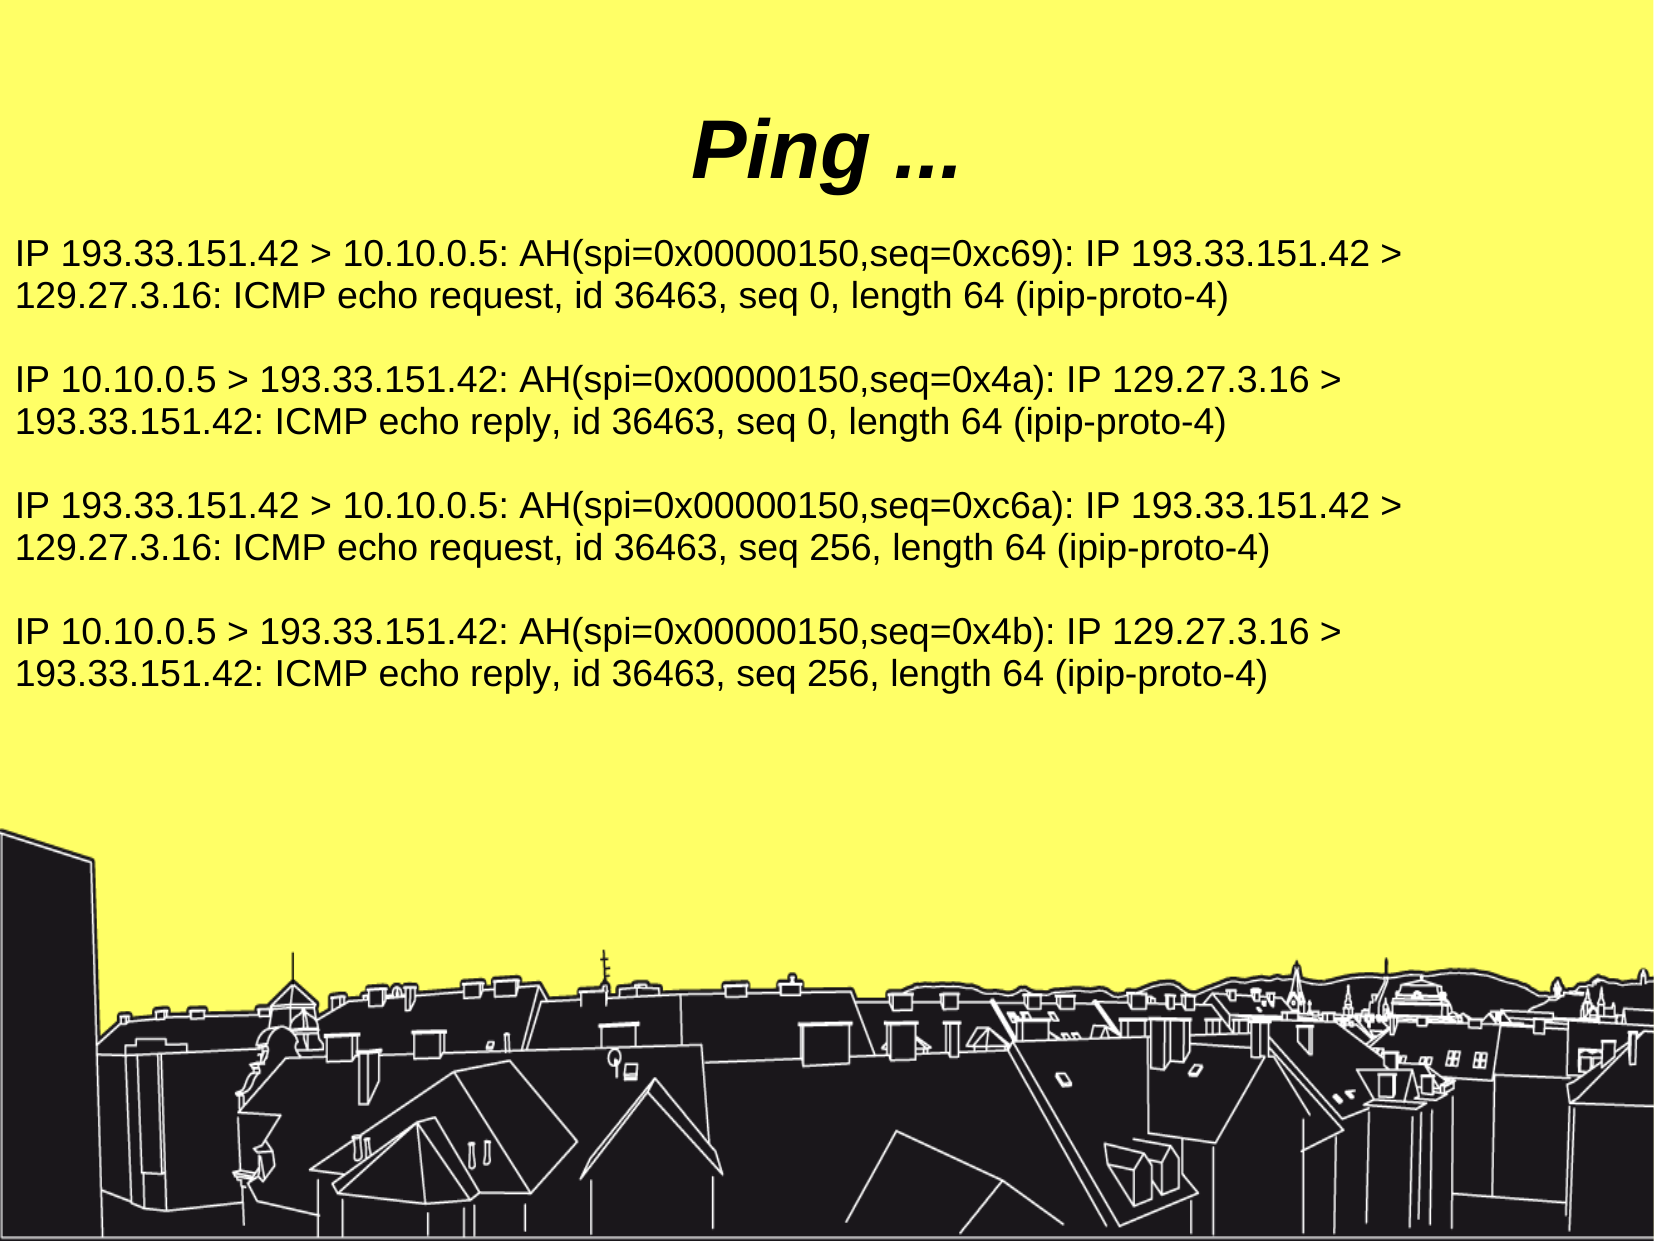

# Ping ...
IP 193.33.151.42 > 10.10.0.5: AH(spi=0x00000150,seq=0xc69): IP 193.33.151.42 > 129.27.3.16: ICMP echo request, id 36463, seq 0, length 64 (ipip-proto-4)
IP 10.10.0.5 > 193.33.151.42: AH(spi=0x00000150,seq=0x4a): IP 129.27.3.16 > 193.33.151.42: ICMP echo reply, id 36463, seq 0, length 64 (ipip-proto-4)
IP 193.33.151.42 > 10.10.0.5: AH(spi=0x00000150,seq=0xc6a): IP 193.33.151.42 > 129.27.3.16: ICMP echo request, id 36463, seq 256, length 64 (ipip-proto-4)
IP 10.10.0.5 > 193.33.151.42: AH(spi=0x00000150,seq=0x4b): IP 129.27.3.16 > 193.33.151.42: ICMP echo reply, id 36463, seq 256, length 64 (ipip-proto-4)